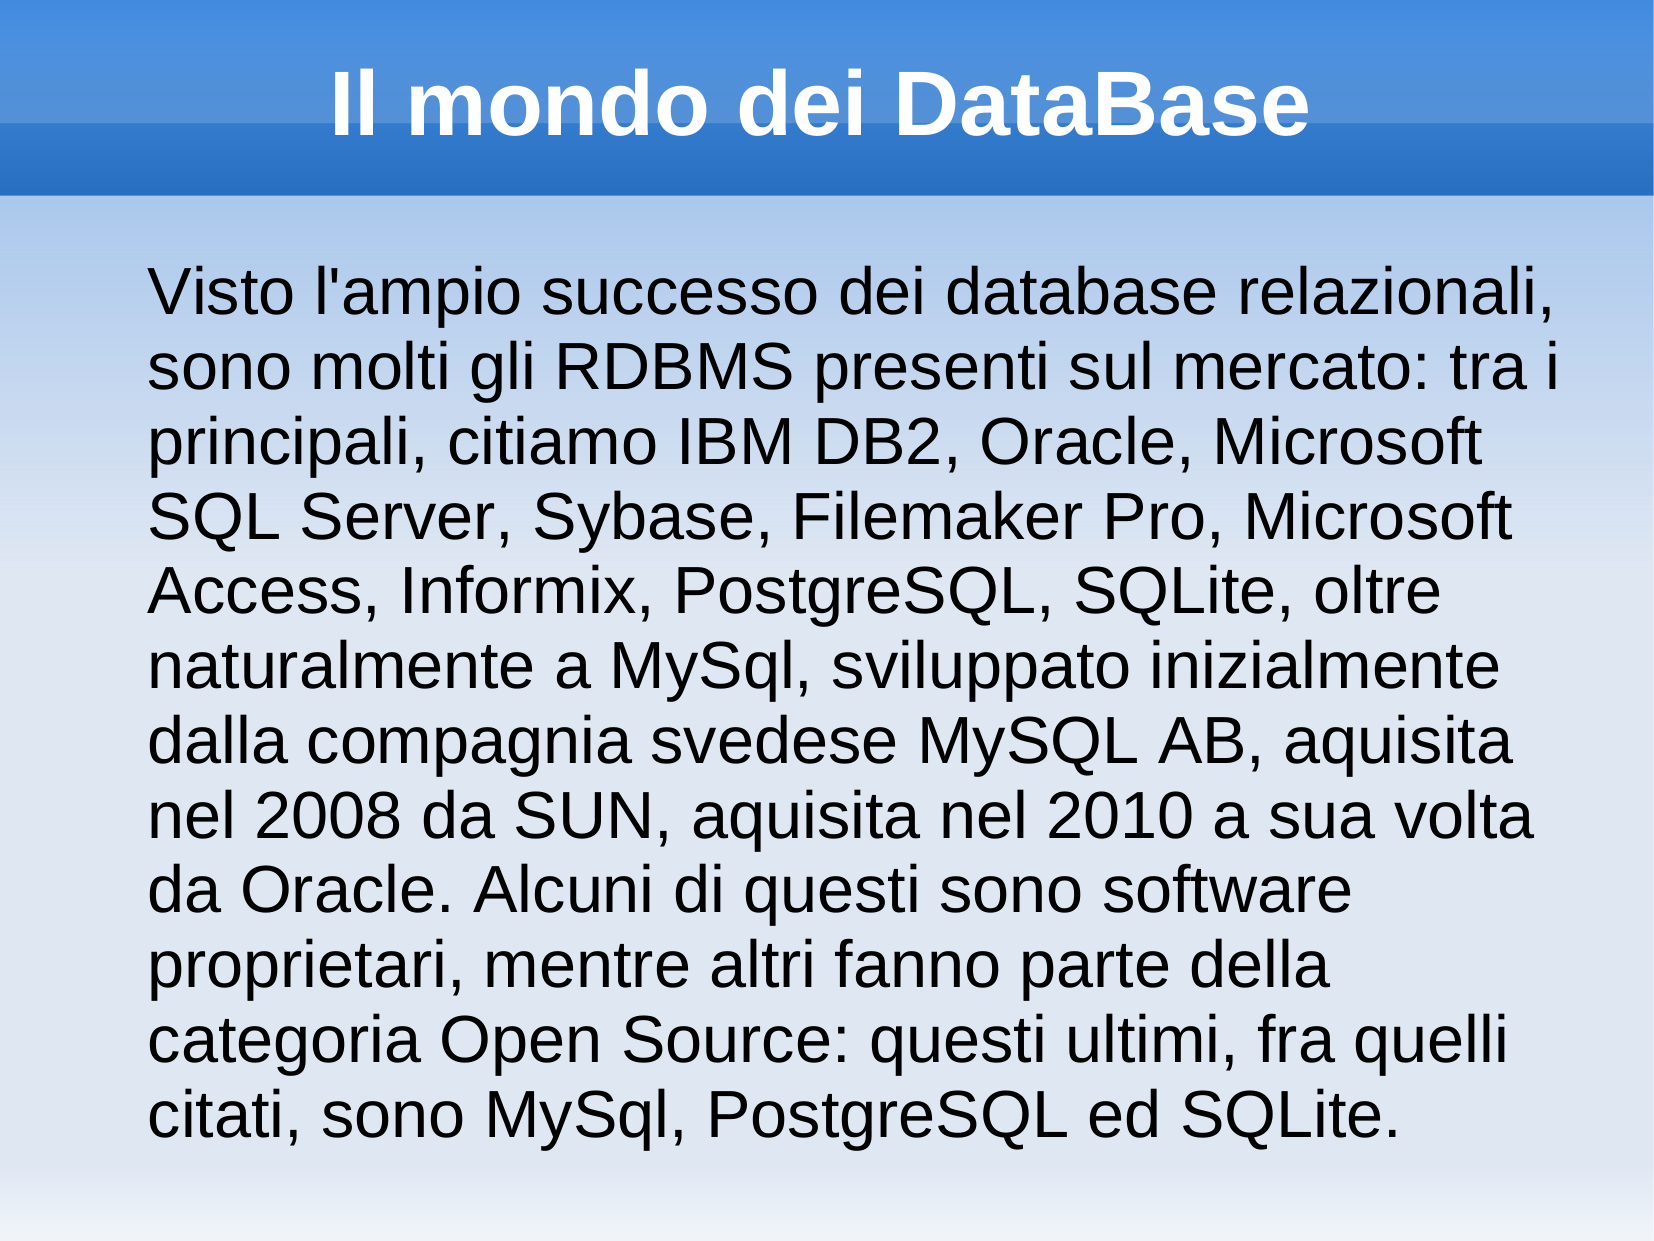

# Il mondo dei DataBase
Visto l'ampio successo dei database relazionali, sono molti gli RDBMS presenti sul mercato: tra i principali, citiamo IBM DB2, Oracle, Microsoft SQL Server, Sybase, Filemaker Pro, Microsoft Access, Informix, PostgreSQL, SQLite, oltre naturalmente a MySql, sviluppato inizialmente dalla compagnia svedese MySQL AB, aquisita nel 2008 da SUN, aquisita nel 2010 a sua volta da Oracle. Alcuni di questi sono software proprietari, mentre altri fanno parte della categoria Open Source: questi ultimi, fra quelli citati, sono MySql, PostgreSQL ed SQLite.